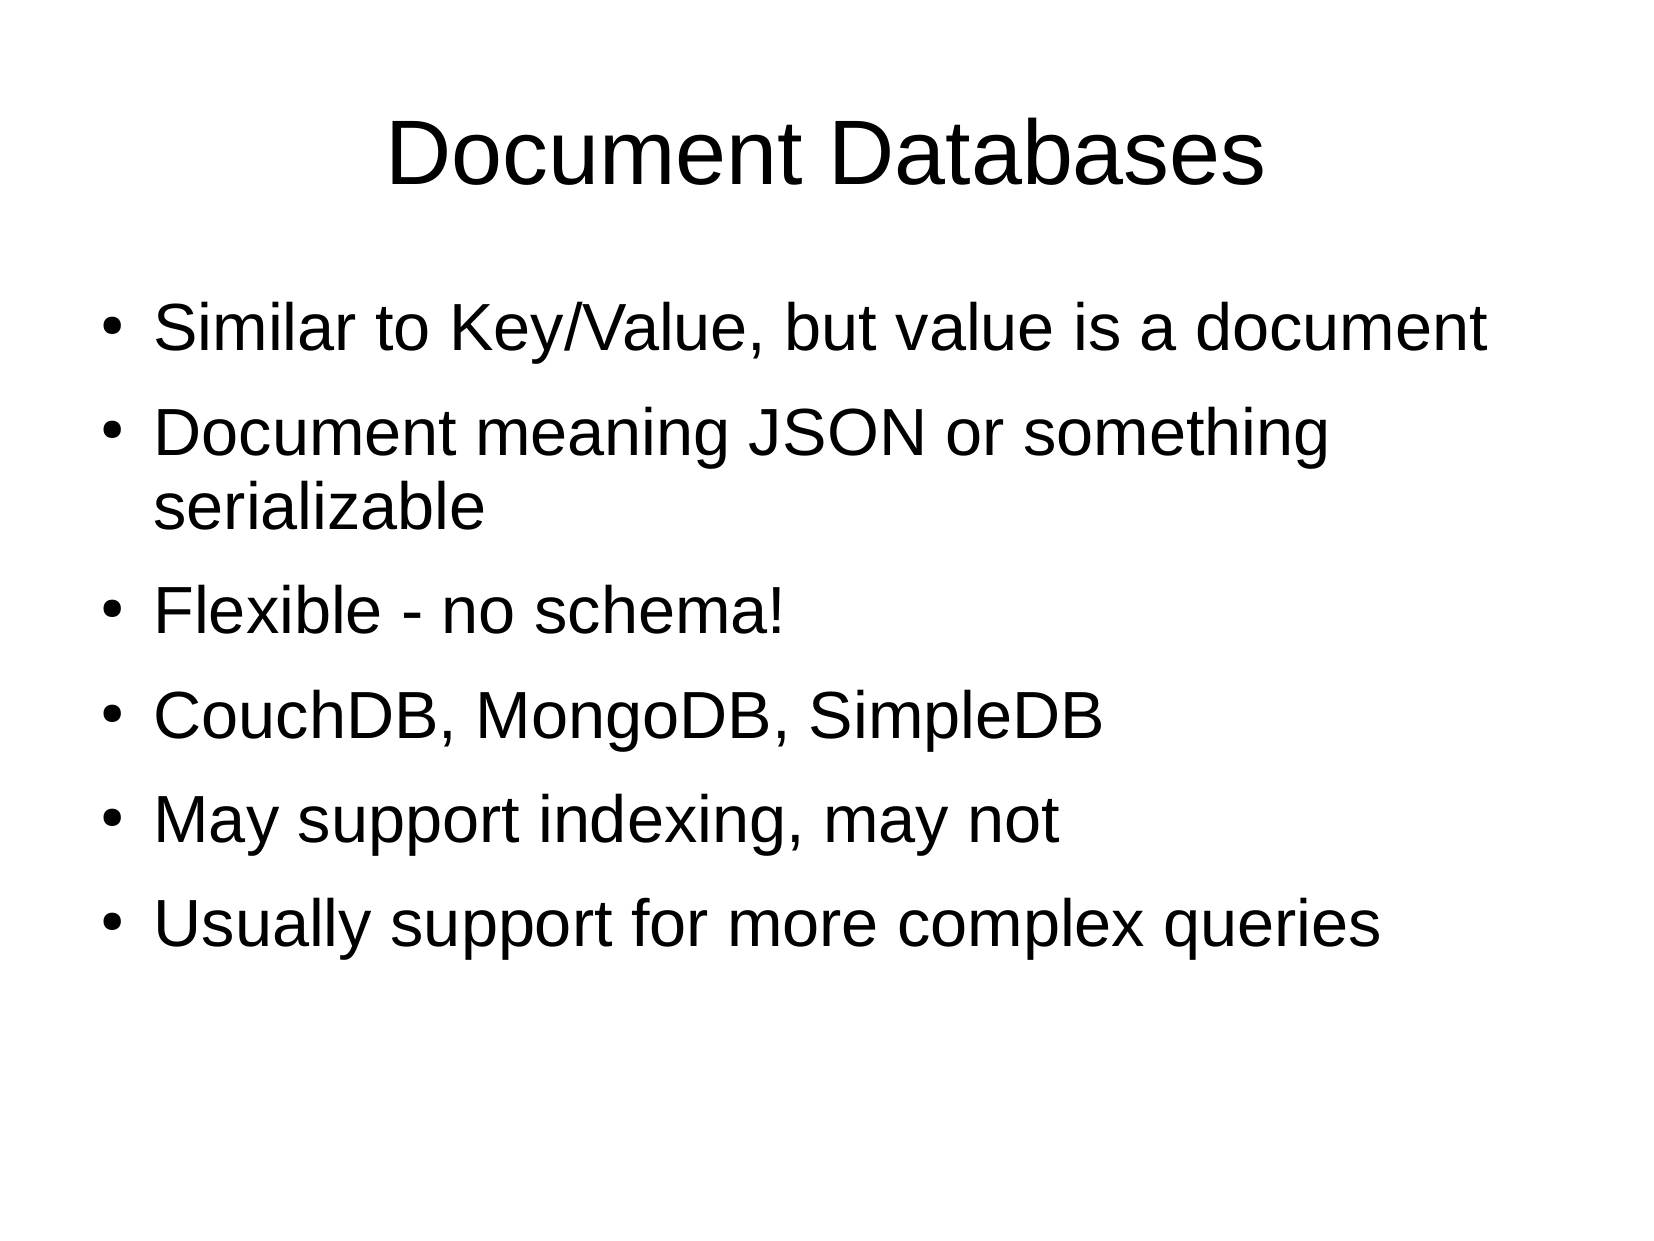

# Document Databases
Similar to Key/Value, but value is a document
Document meaning JSON or something serializable
Flexible - no schema!
CouchDB, MongoDB, SimpleDB
May support indexing, may not
Usually support for more complex queries